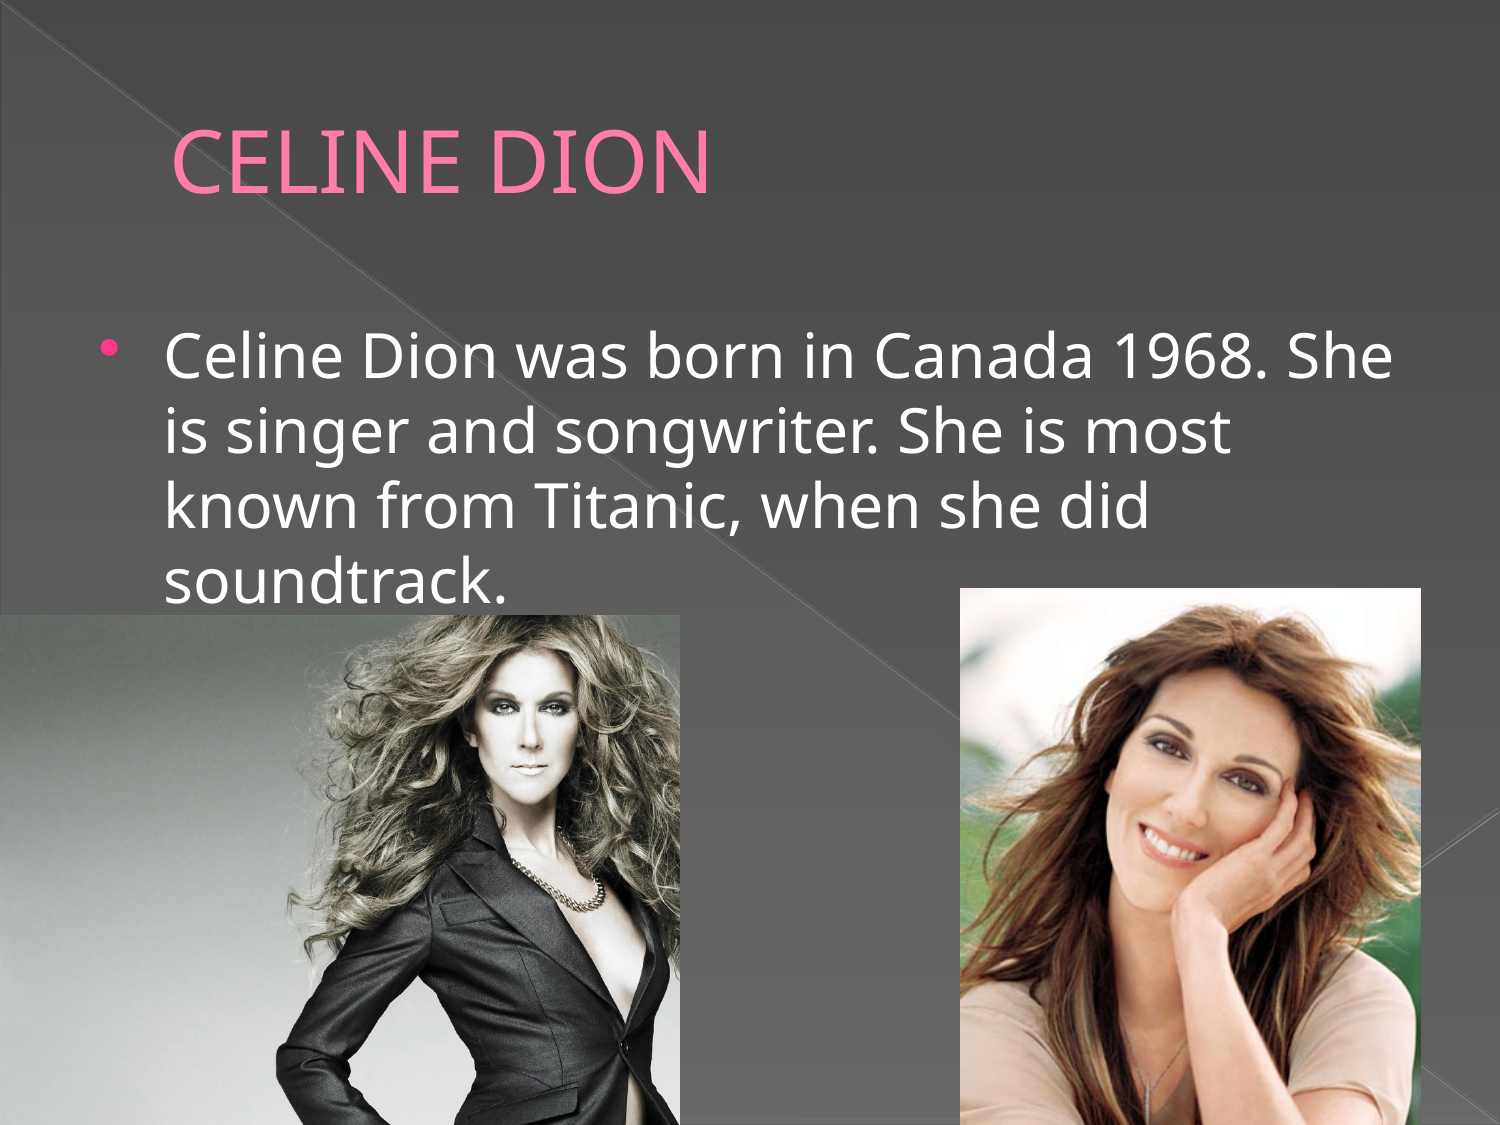

# CELINE DION
Celine Dion was born in Canada 1968. She is singer and songwriter. She is most known from Titanic, when she did soundtrack.